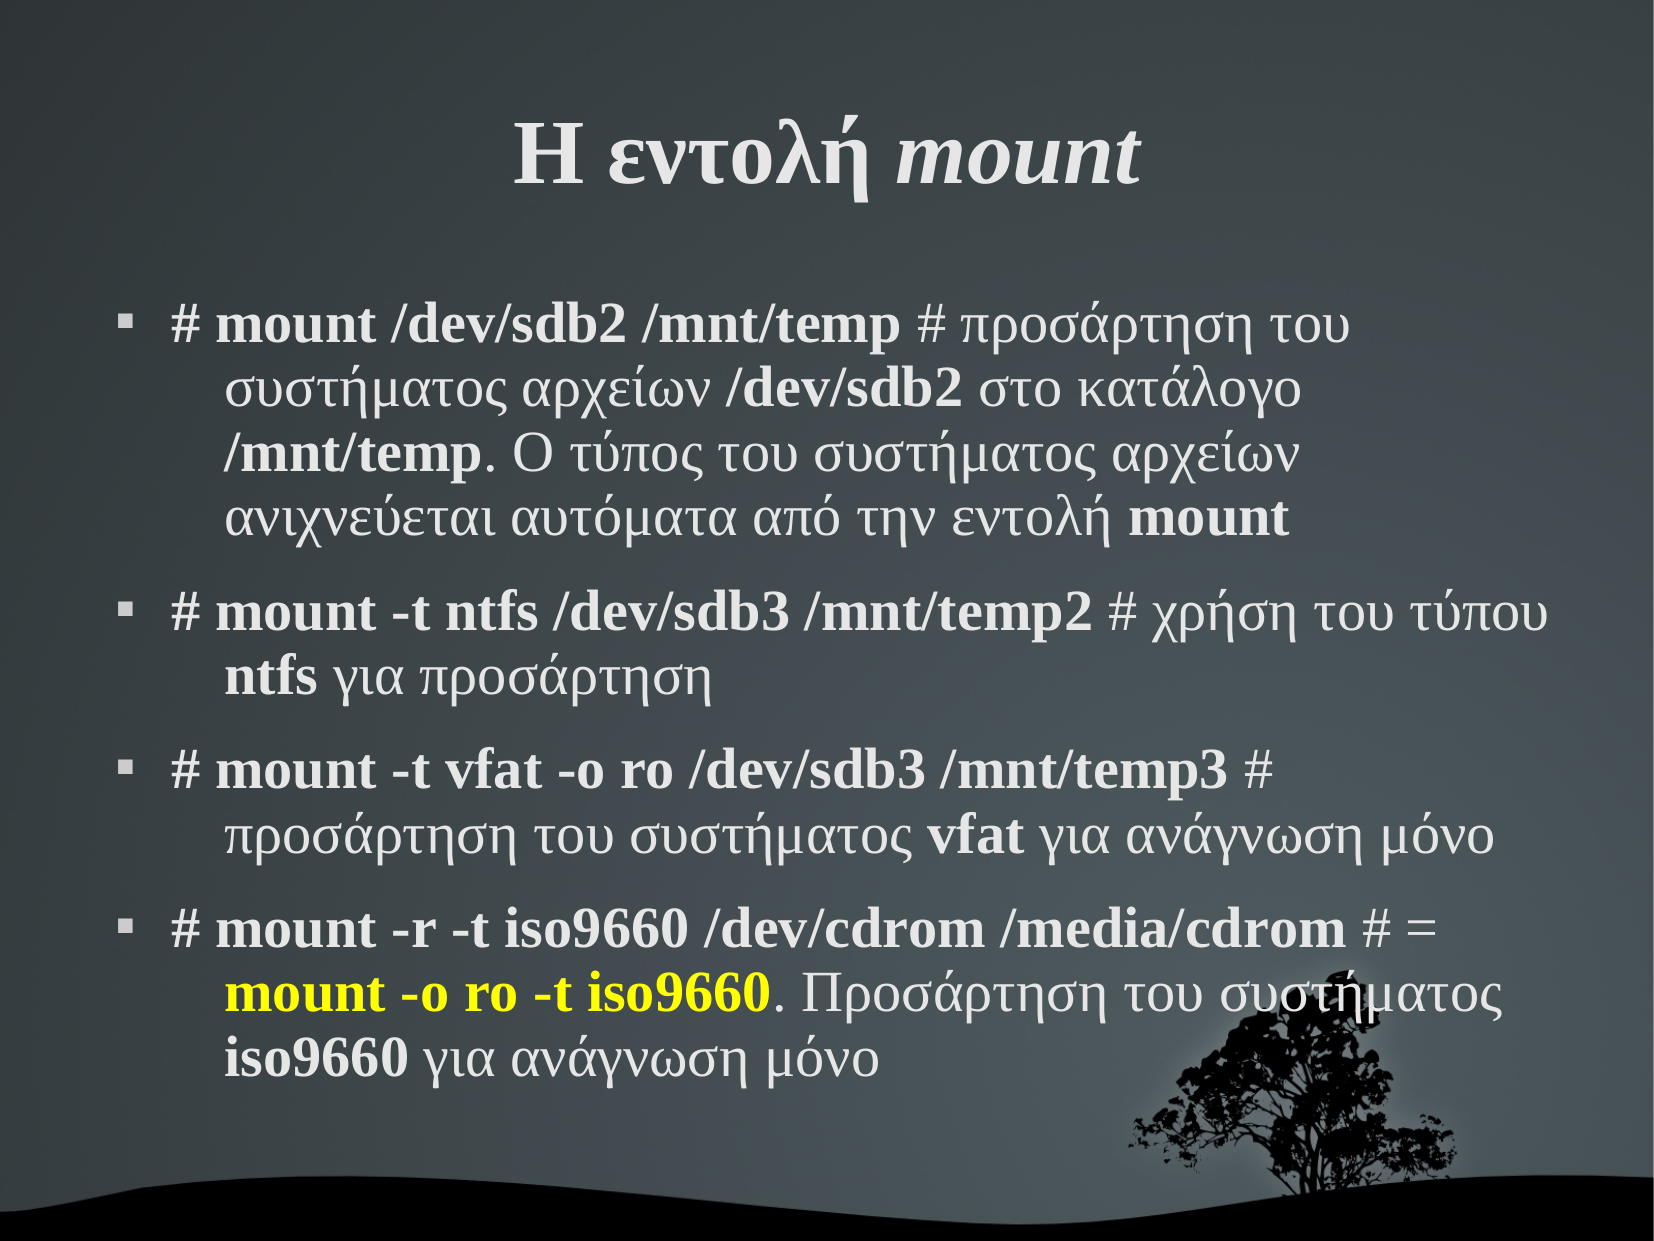

H εντολή mount
# # mount /dev/sdb2 /mnt/temp # προσάρτηση του συστήματος αρχείων /dev/sdb2 στο κατάλογο /mnt/temp. O τύπος του συστήματος αρχείων ανιχνεύεται αυτόματα από την εντολή mount
# mount -t ntfs /dev/sdb3 /mnt/temp2 # χρήση του τύπου ntfs για προσάρτηση
# mount -t vfat -o ro /dev/sdb3 /mnt/temp3 # προσάρτηση του συστήματος vfat για ανάγνωση μόνο
# mount -r -t iso9660 /dev/cdrom /media/cdrom # = mount -o ro -t iso9660. Προσάρτηση του συστήματος iso9660 για ανάγνωση μόνο